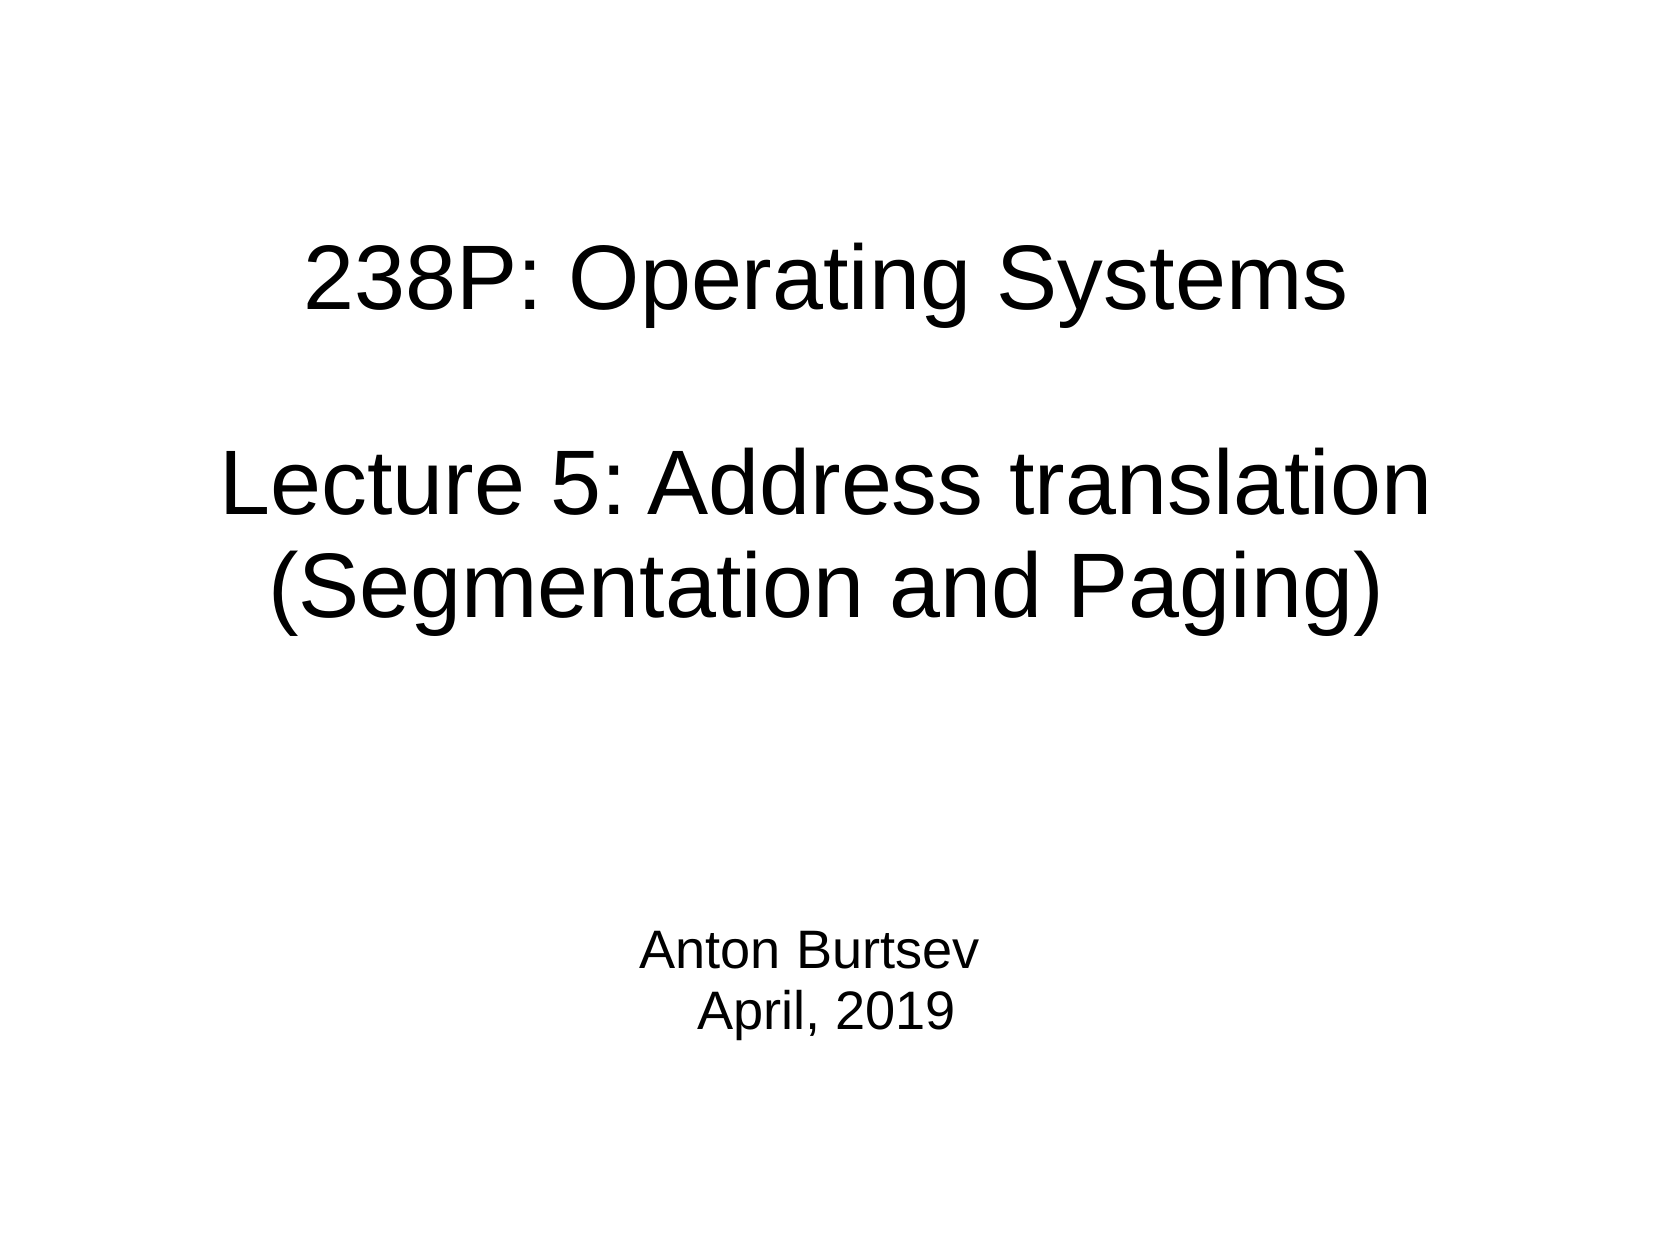

# 238P: Operating Systems Lecture 5: Address translation (Segmentation and Paging)
Anton Burtsev
April, 2019